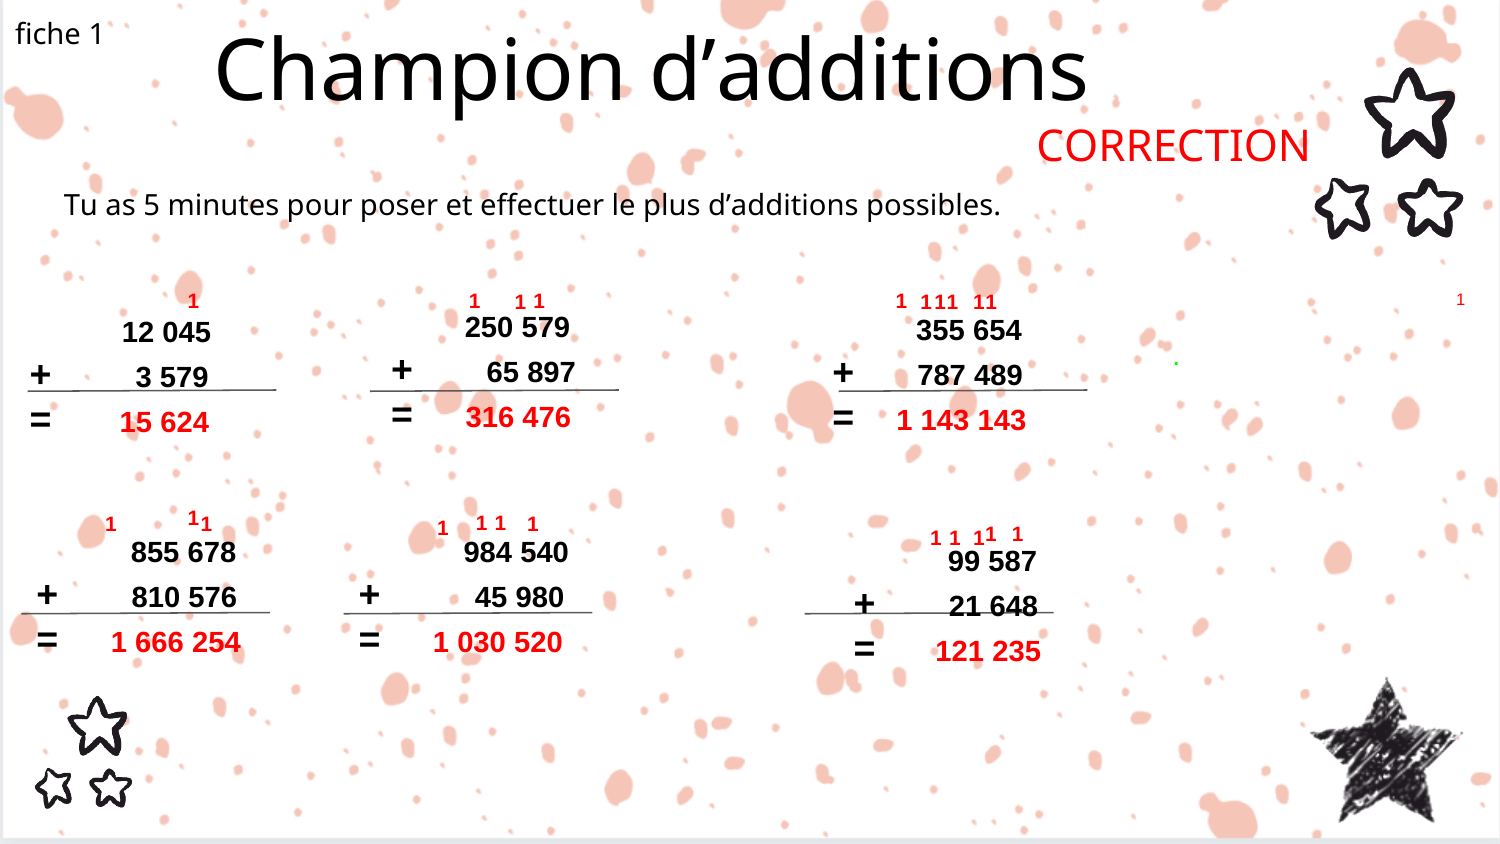

fiche 1
Champion d’additions
CORRECTION
Tu as 5 minutes pour poser et effectuer le plus d’additions possibles.
1
1
1
1
1
1
1
1
1
1
1
 250 579
+ 65 897
= 316 476
 355 654
+ 787 489
= 1 143 143
 12 045
+ 3 579
= 15 624
.
1
1
1
1
1
1
1
1
1
 855 678
+ 810 576
= 1 666 254
 984 540
+ 45 980
= 1 030 520
1
1
1
 99 587
+ 21 648
= 121 235